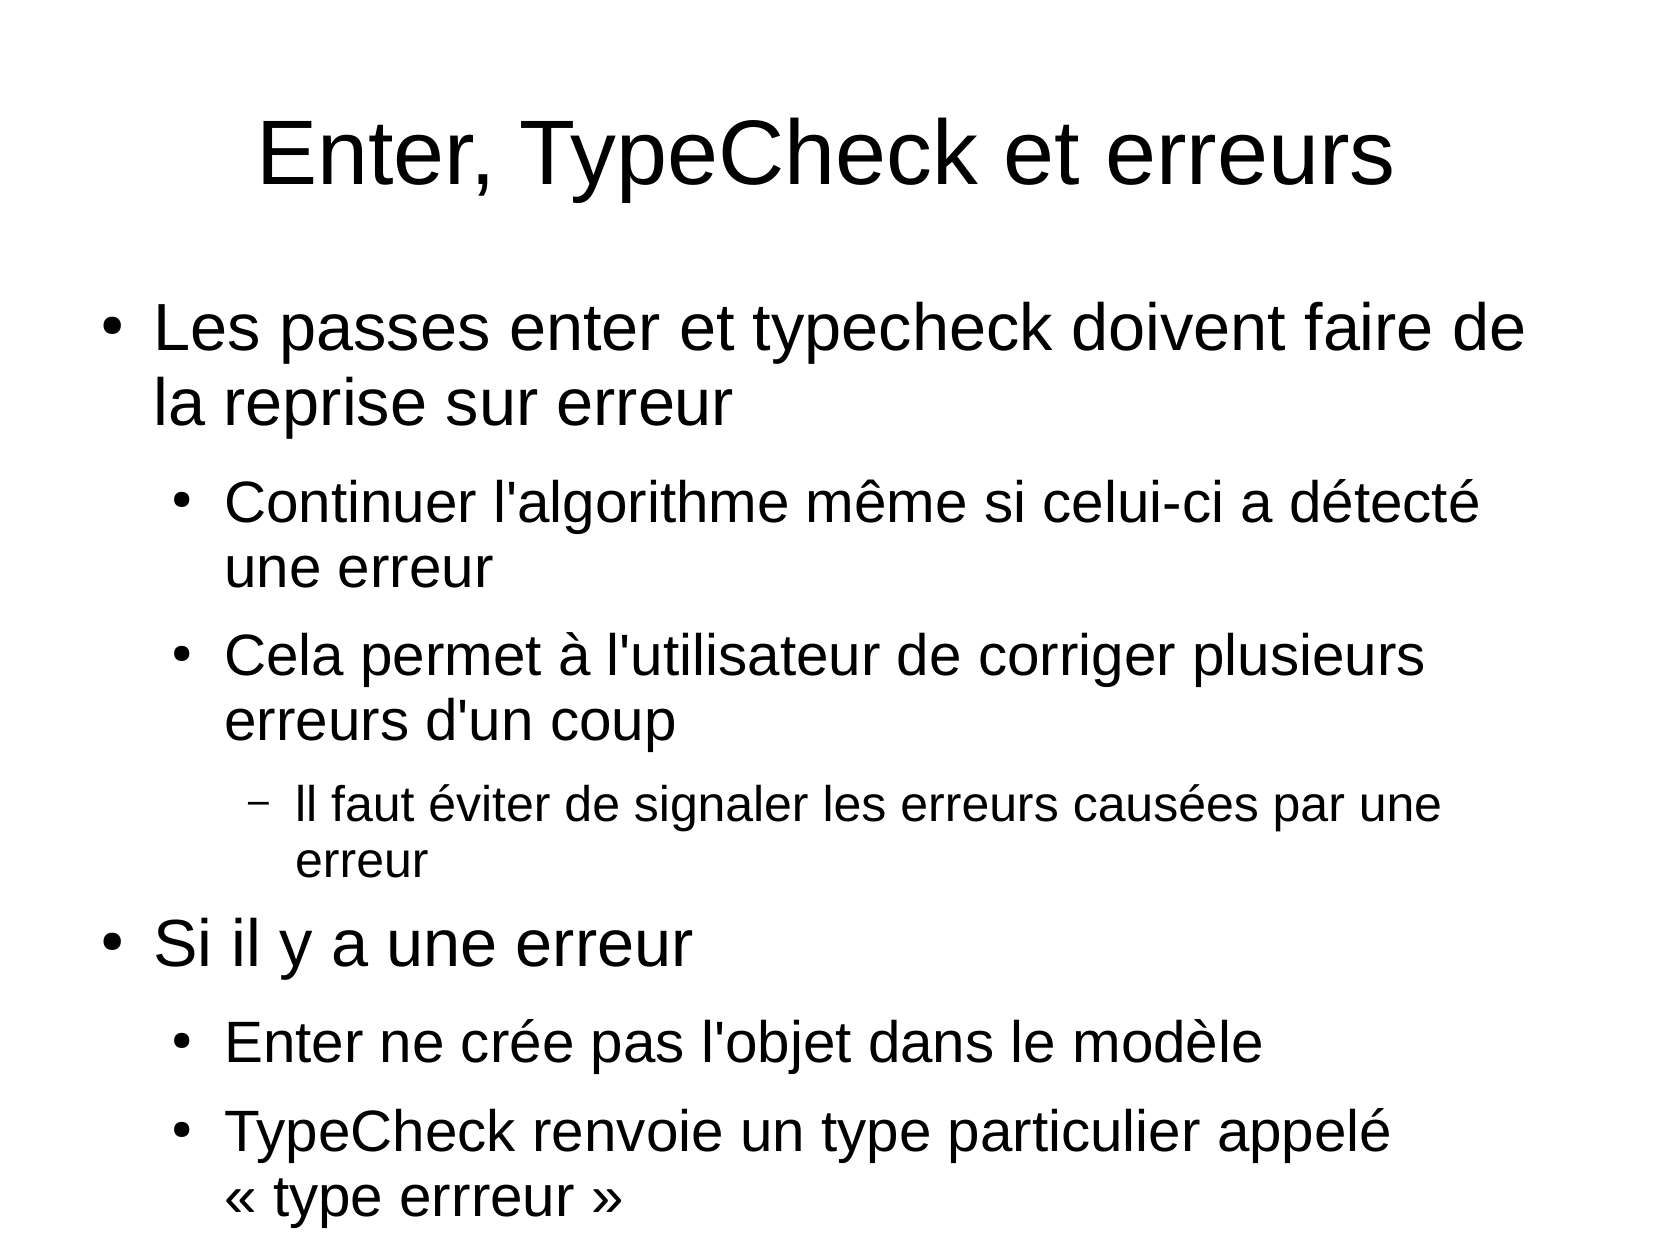

# Enter, TypeCheck et erreurs
Les passes enter et typecheck doivent faire de la reprise sur erreur
Continuer l'algorithme même si celui-ci a détecté une erreur
Cela permet à l'utilisateur de corriger plusieurs erreurs d'un coup
ll faut éviter de signaler les erreurs causées par une erreur
Si il y a une erreur
Enter ne crée pas l'objet dans le modèle
TypeCheck renvoie un type particulier appelé
« type errreur »